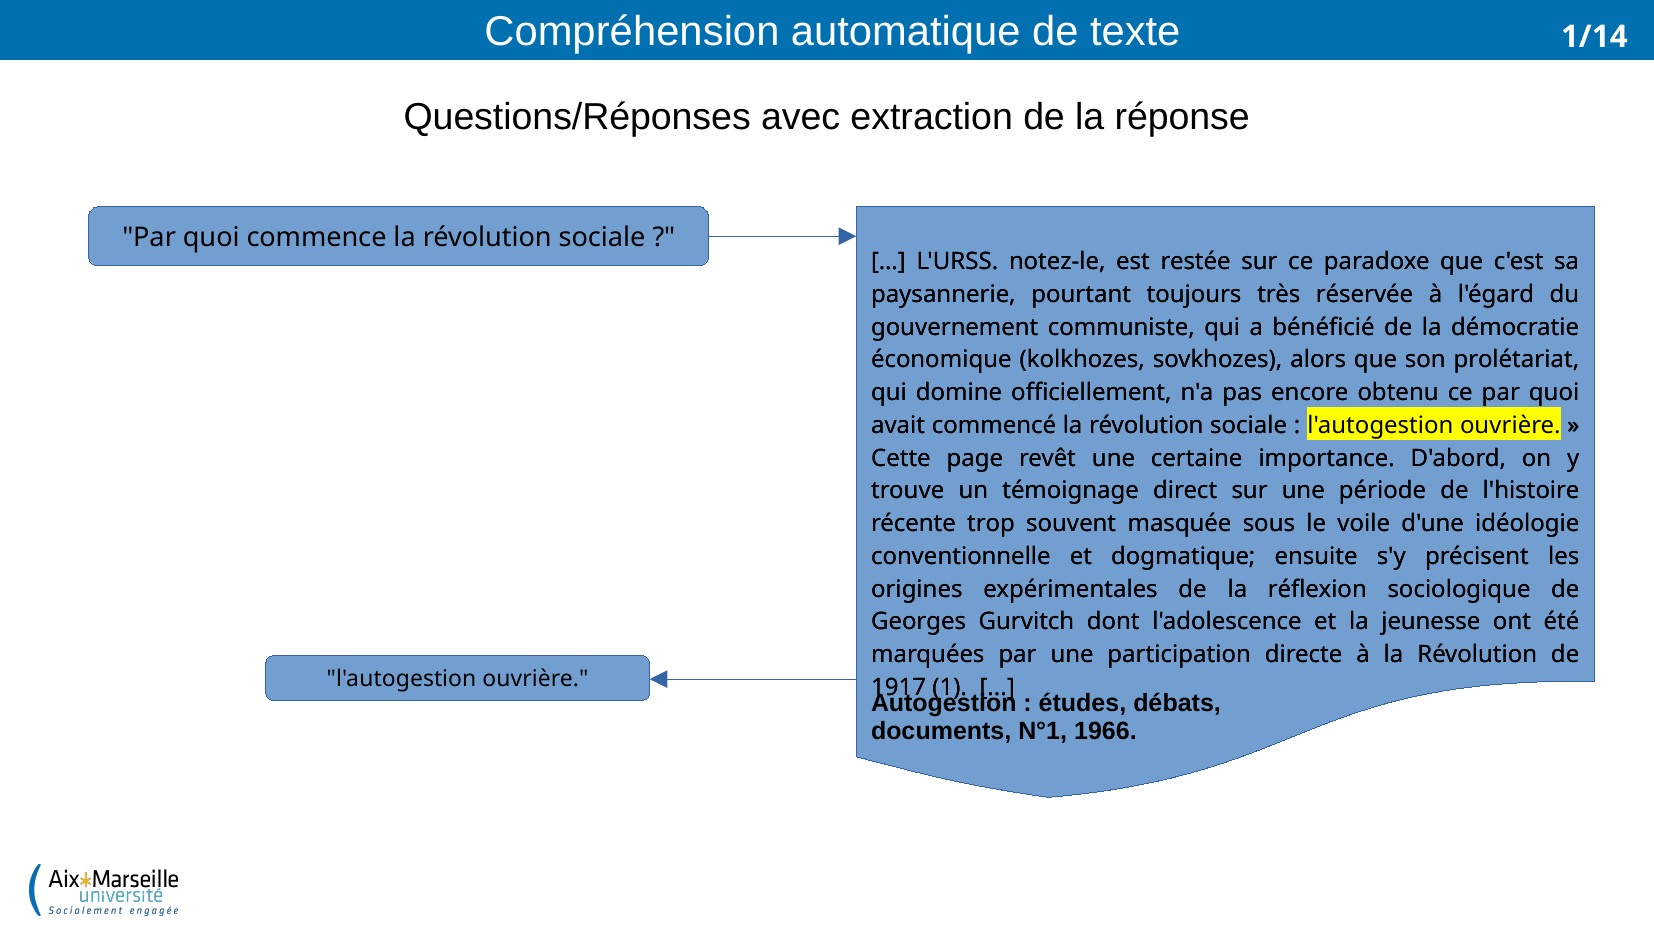

Compréhension automatique de texte
1/14
Questions/Réponses avec extraction de la réponse
"Par quoi commence la révolution sociale ?"
[…] L'URSS. notez-le, est restée sur ce paradoxe que c'est sa paysannerie, pourtant toujours très réservée à l'égard du gouvernement communiste, qui a bénéficié de la démocratie économique (kolkhozes, sovkhozes), alors que son prolétariat, qui domine officiellement, n'a pas encore obtenu ce par quoi avait commencé la révolution sociale : l'autogestion ouvrière. » Cette page revêt une certaine importance. D'abord, on y trouve un témoignage direct sur une période de l'histoire récente trop souvent masquée sous le voile d'une idéologie conventionnelle et dogmatique; ensuite s'y précisent les origines expérimentales de la réflexion sociologique de Georges Gurvitch dont l'adolescence et la jeunesse ont été marquées par une participation directe à la Révolution de 1917 (1). [...]
[…] L'URSS. notez-le, est restée sur ce paradoxe que c'est sa paysannerie, pourtant toujours très réservée à l'égard du gouvernement communiste, qui a bénéficié de la démocratie économique (kolkhozes, sovkhozes), alors que son prolétariat, qui domine officiellement, n'a pas encore obtenu ce par quoi avait commencé la révolution sociale : l'autogestion ouvrière. » Cette page revêt une certaine importance. D'abord, on y trouve un témoignage direct sur une période de l'histoire récente trop souvent masquée sous le voile d'une idéologie conventionnelle et dogmatique; ensuite s'y précisent les origines expérimentales de la réflexion sociologique de Georges Gurvitch dont l'adolescence et la jeunesse ont été marquées par une participation directe à la Révolution de 1917 (1). [...]
"l'autogestion ouvrière."
Autogestion : études, débats, documents, N°1, 1966.